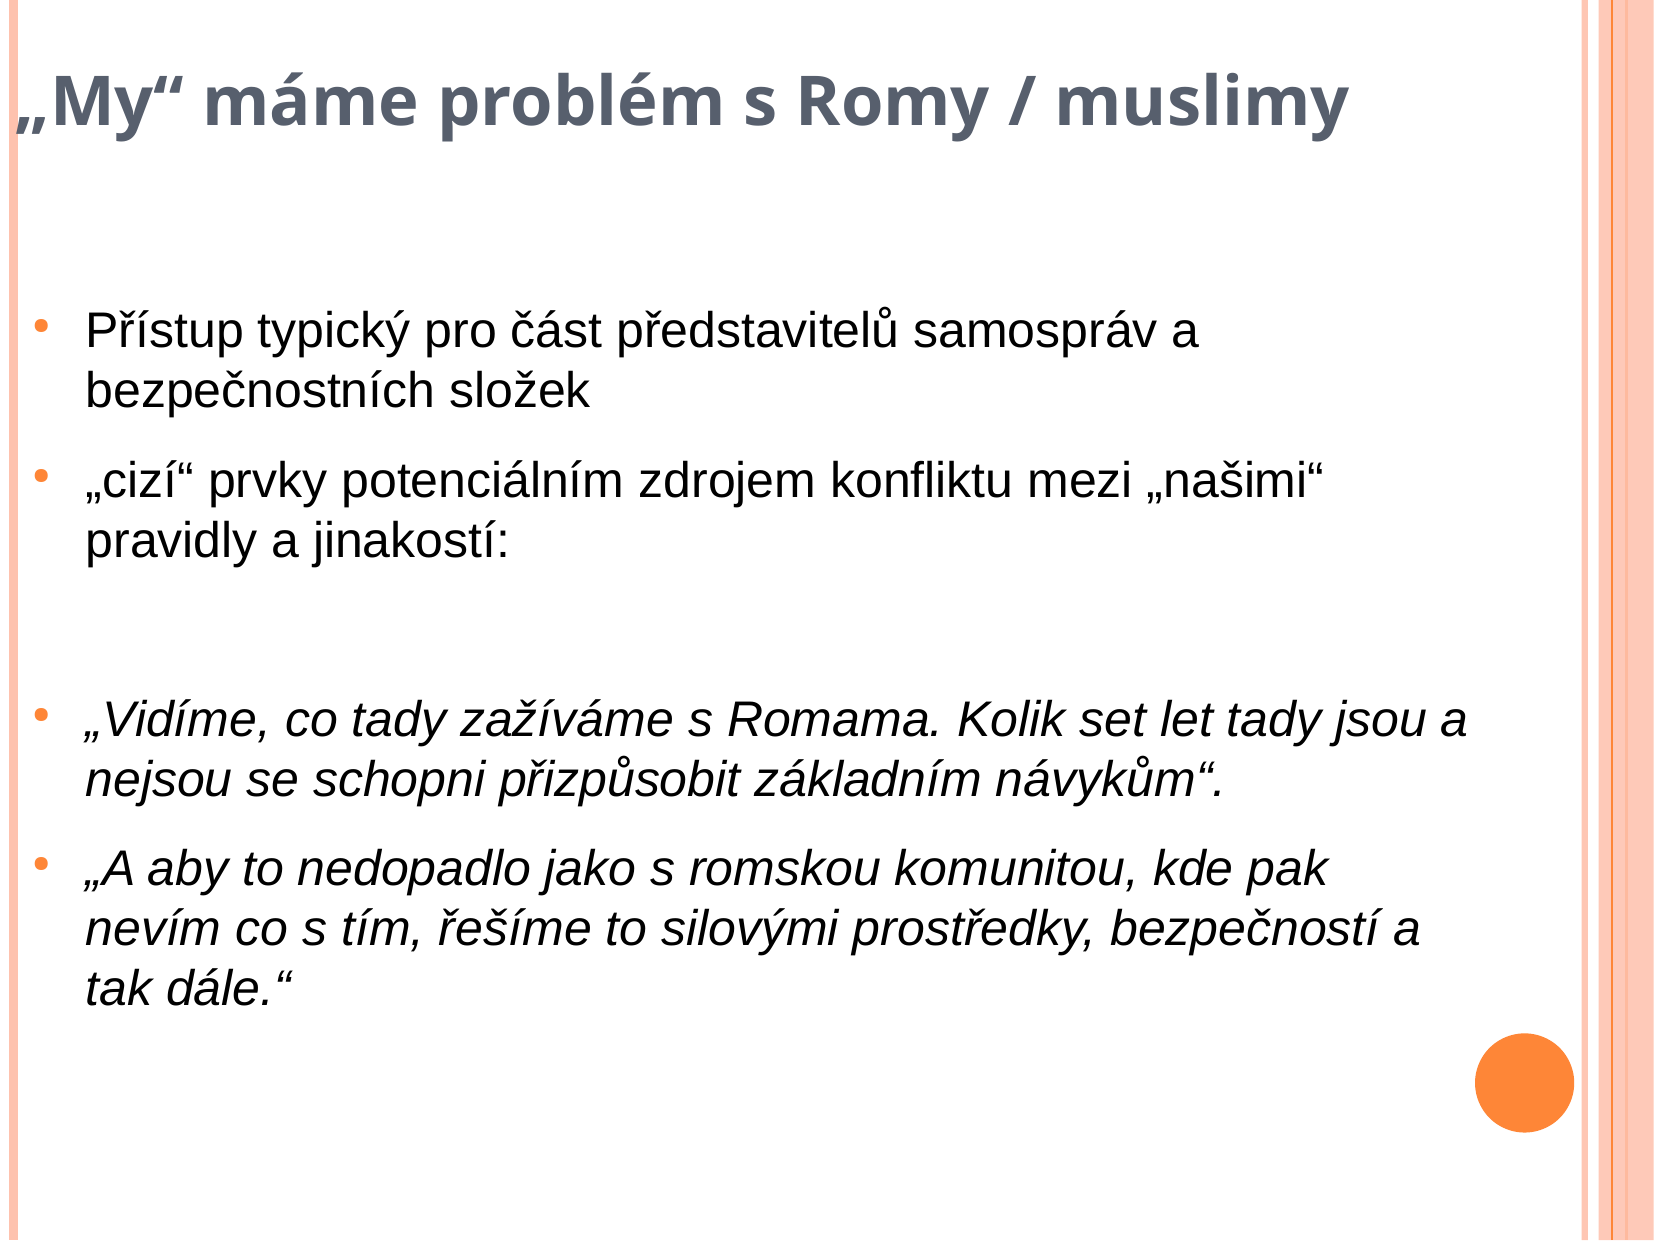

# „My“ máme problém s Romy / muslimy
Přístup typický pro část představitelů samospráv a bezpečnostních složek
„cizí“ prvky potenciálním zdrojem konfliktu mezi „našimi“ pravidly a jinakostí:
„Vidíme, co tady zažíváme s Romama. Kolik set let tady jsou a nejsou se schopni přizpůsobit základním návykům“.
„A aby to nedopadlo jako s romskou komunitou, kde pak nevím co s tím, řešíme to silovými prostředky, bezpečností a tak dále.“